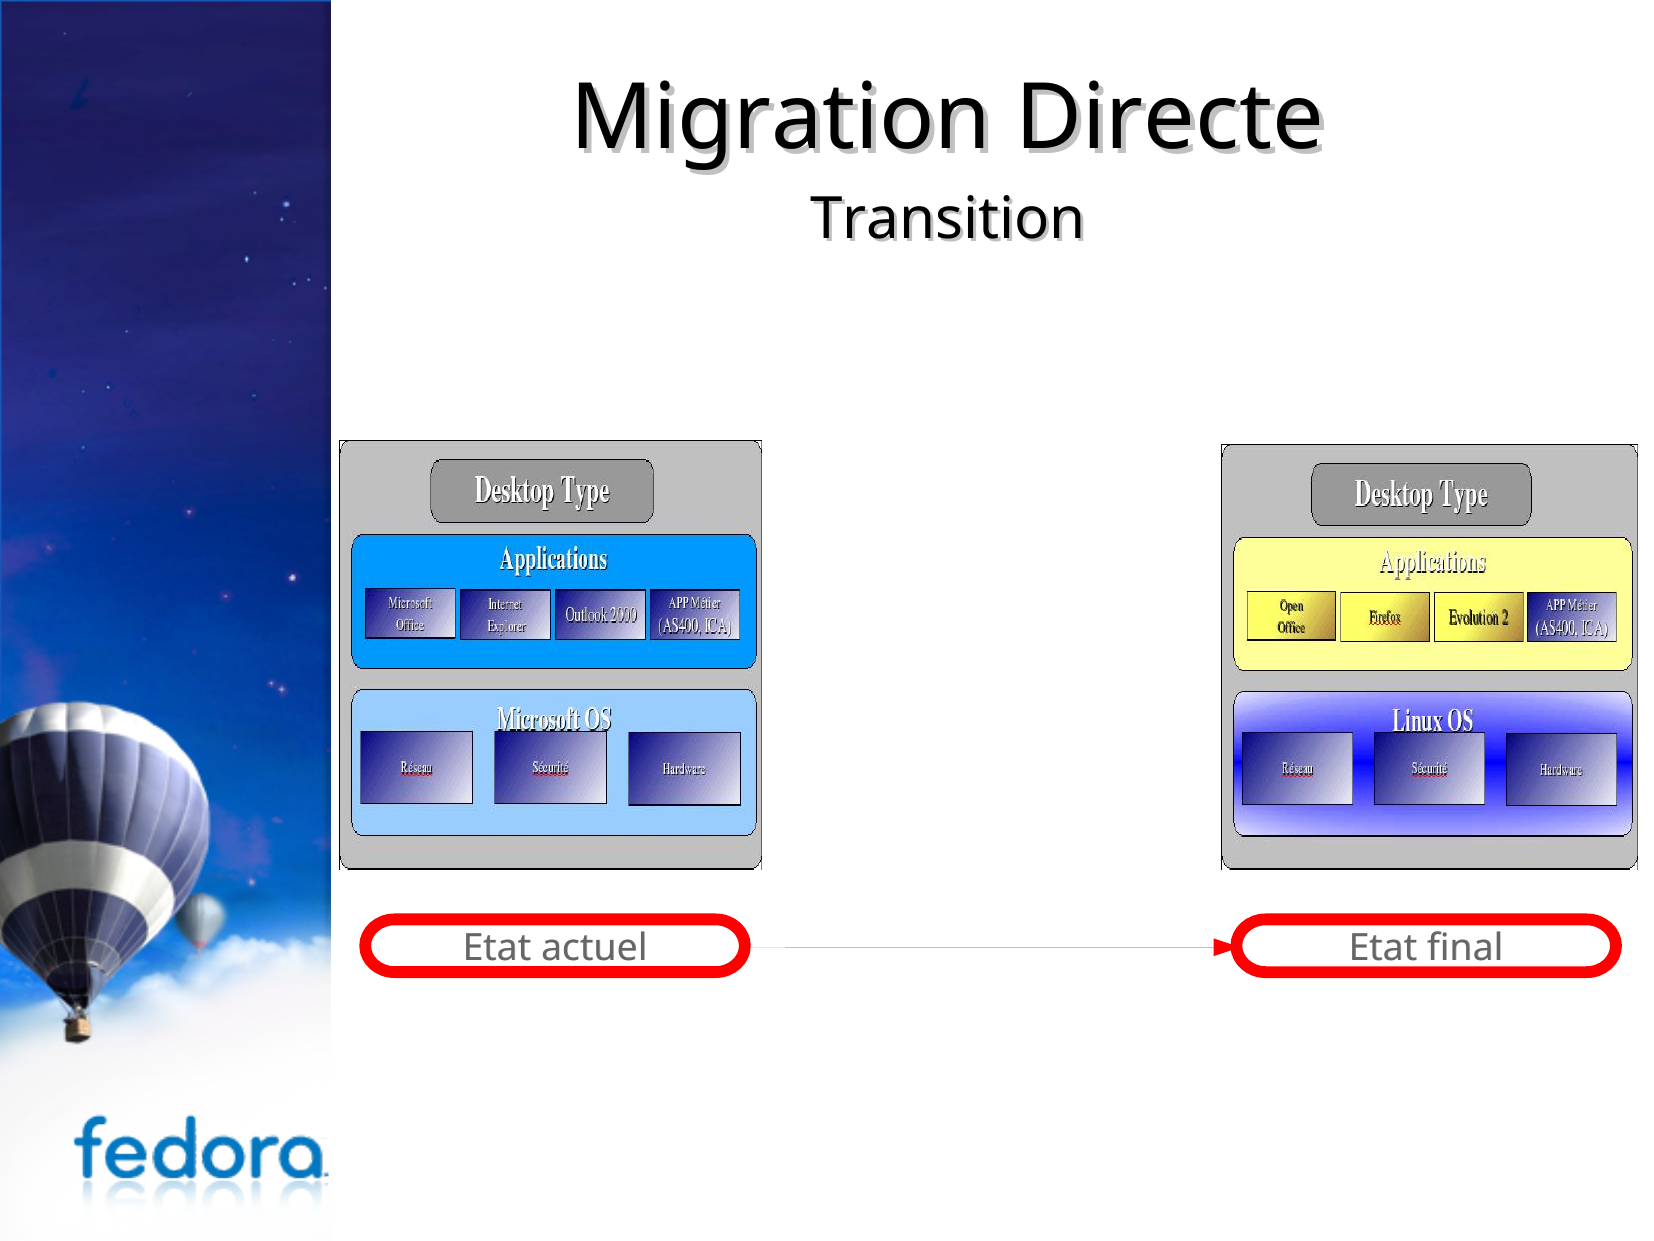

# Migration Directe Transition
Etat actuel
Etat final